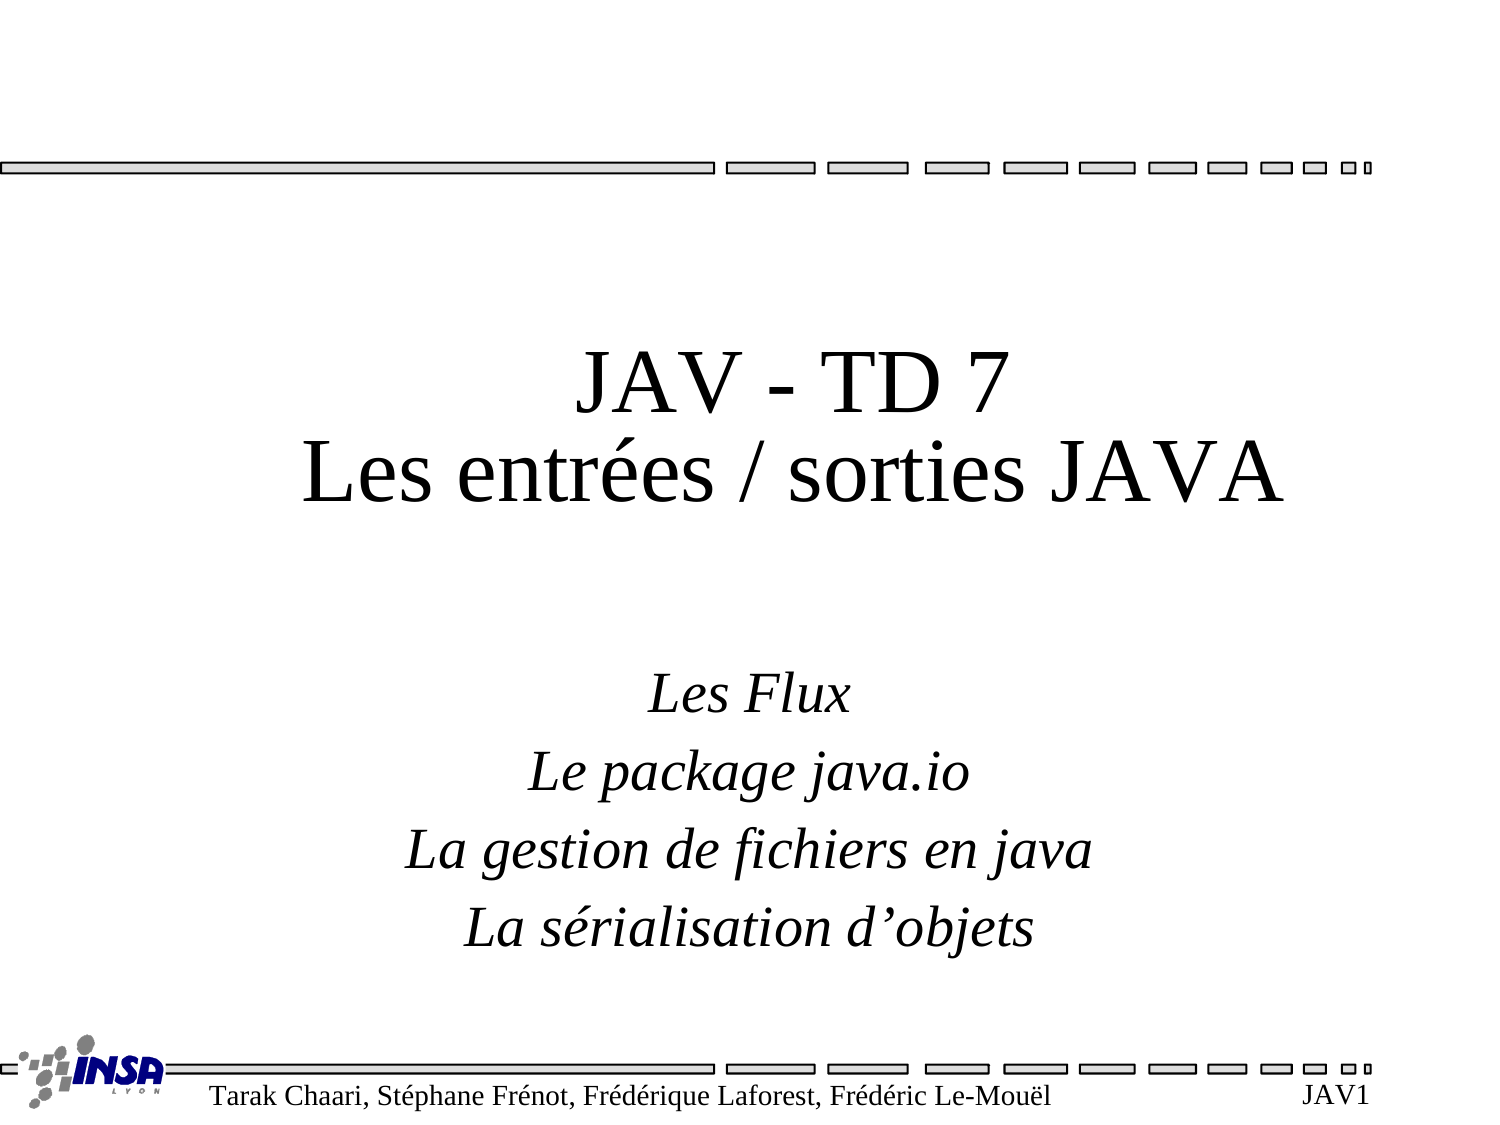

# JAV - TD 7 Les entrées / sorties JAVA
Les Flux
Le package java.io
La gestion de fichiers en java
La sérialisation d’objets